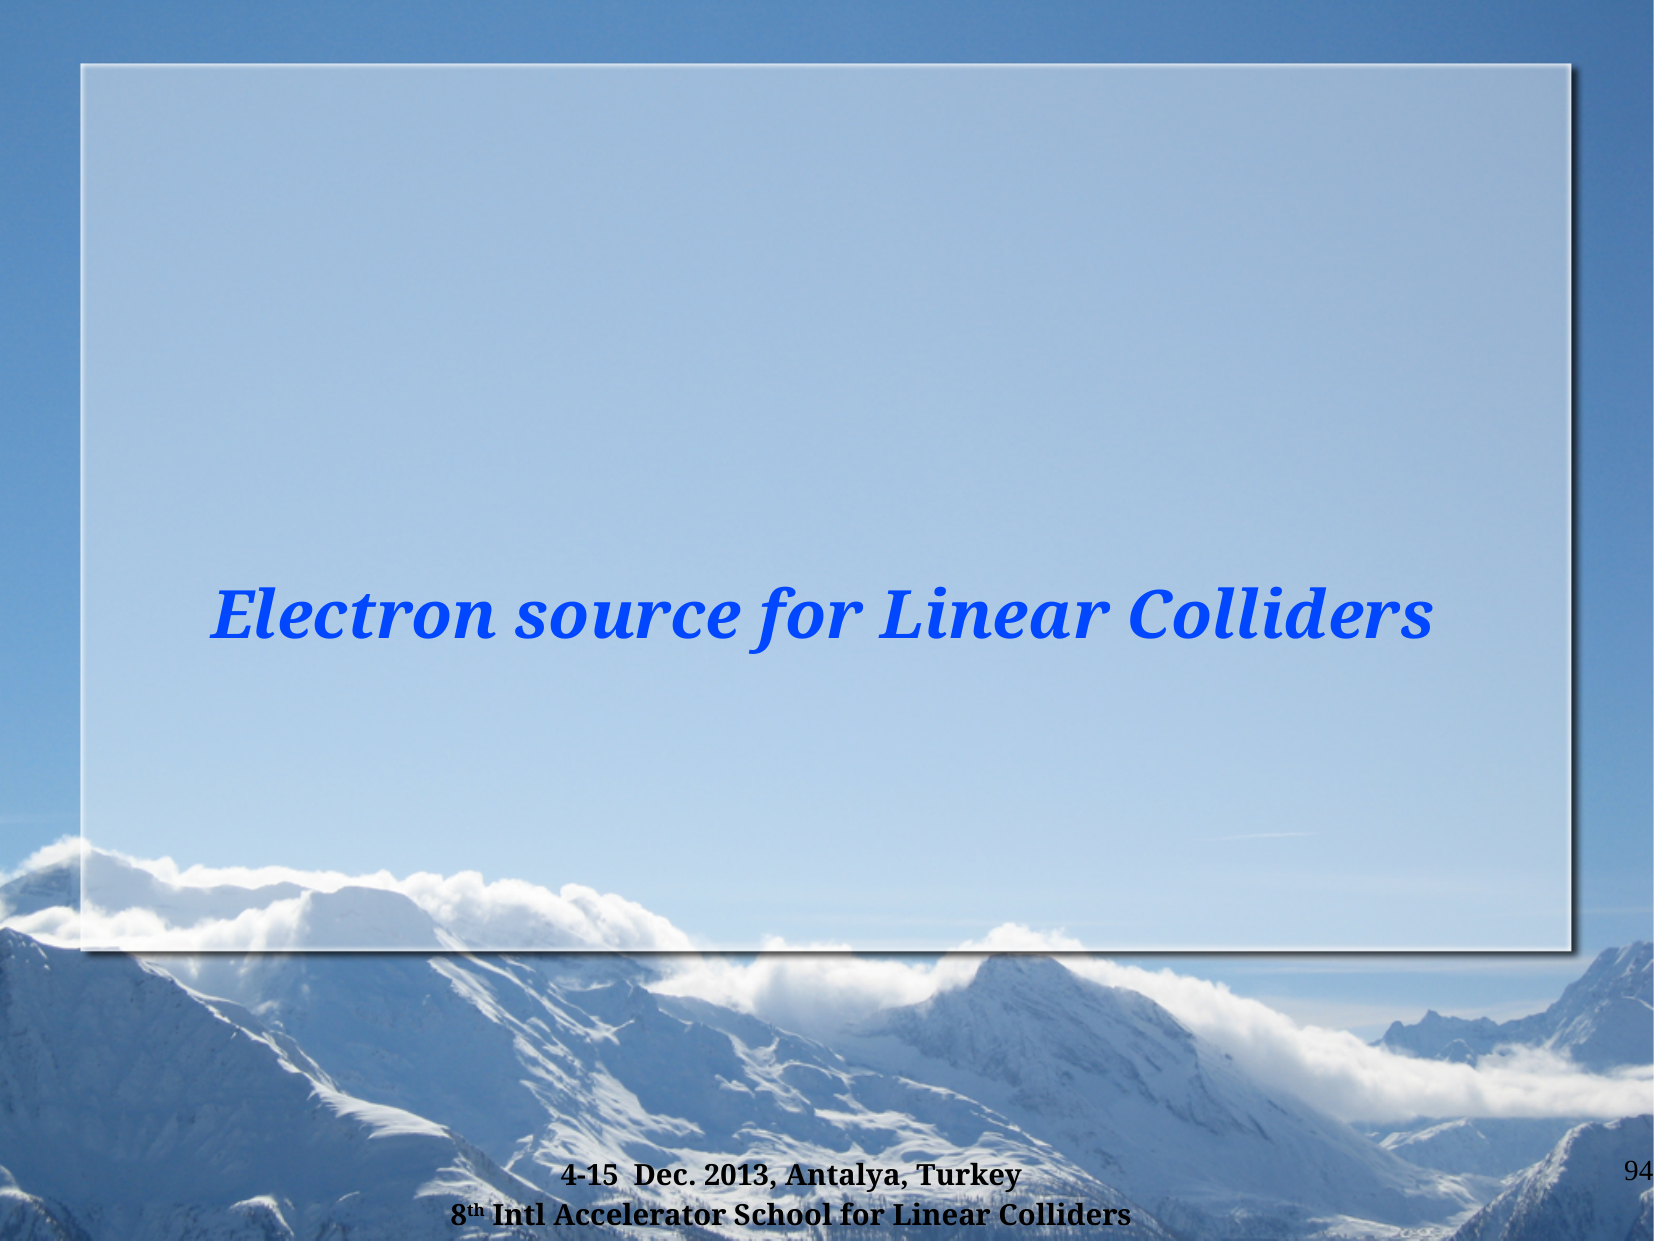

# Electron source for Linear Colliders
94